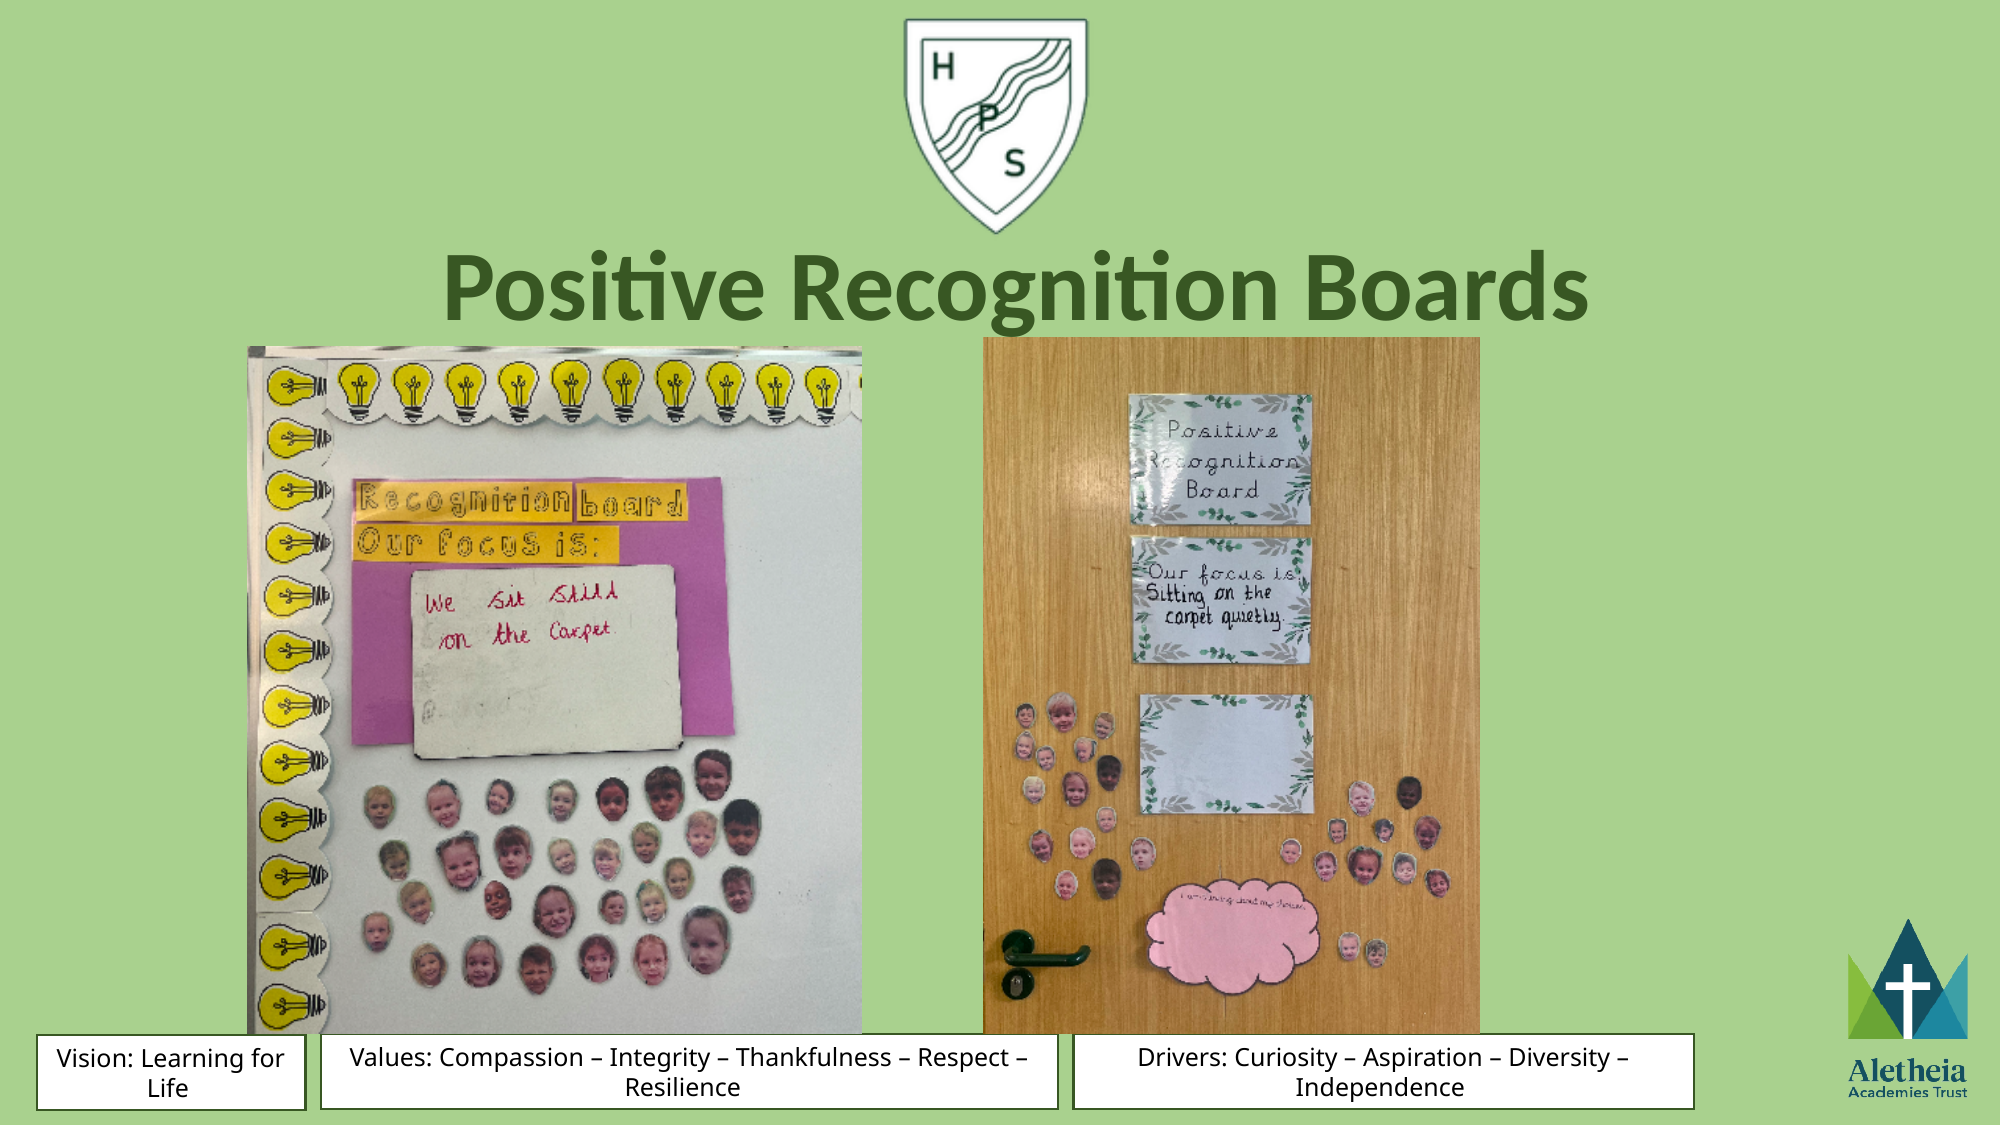

Positive Recognition Boards
Values: Compassion – Integrity – Thankfulness – Respect – Resilience
Drivers: Curiosity – Aspiration – Diversity – Independence
Vision: Learning for Life